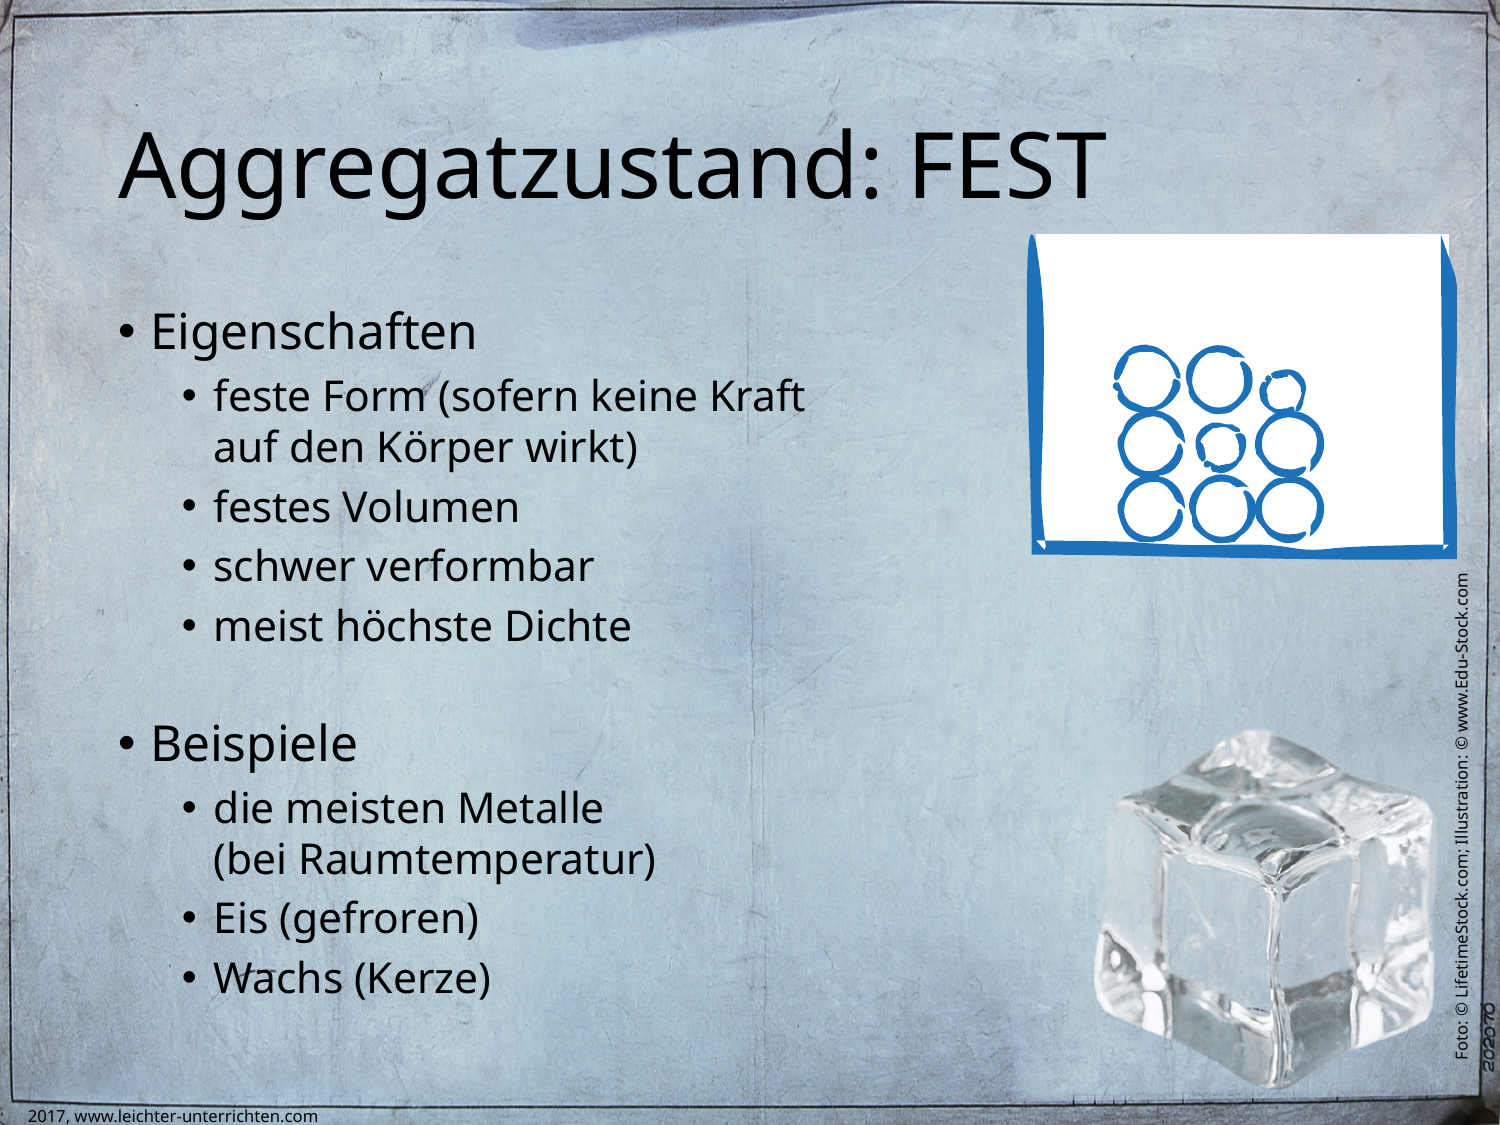

# Aggregatzustand: FEST
Eigenschaften
feste Form (sofern keine Kraft
auf den Körper wirkt)
festes Volumen
schwer verformbar
meist höchste Dichte
Beispiele
die meisten Metalle
(bei Raumtemperatur)
Eis (gefroren)
Wachs (Kerze)
Foto: © LifetimeStock.com; Illustration: © www.Edu-Stock.com